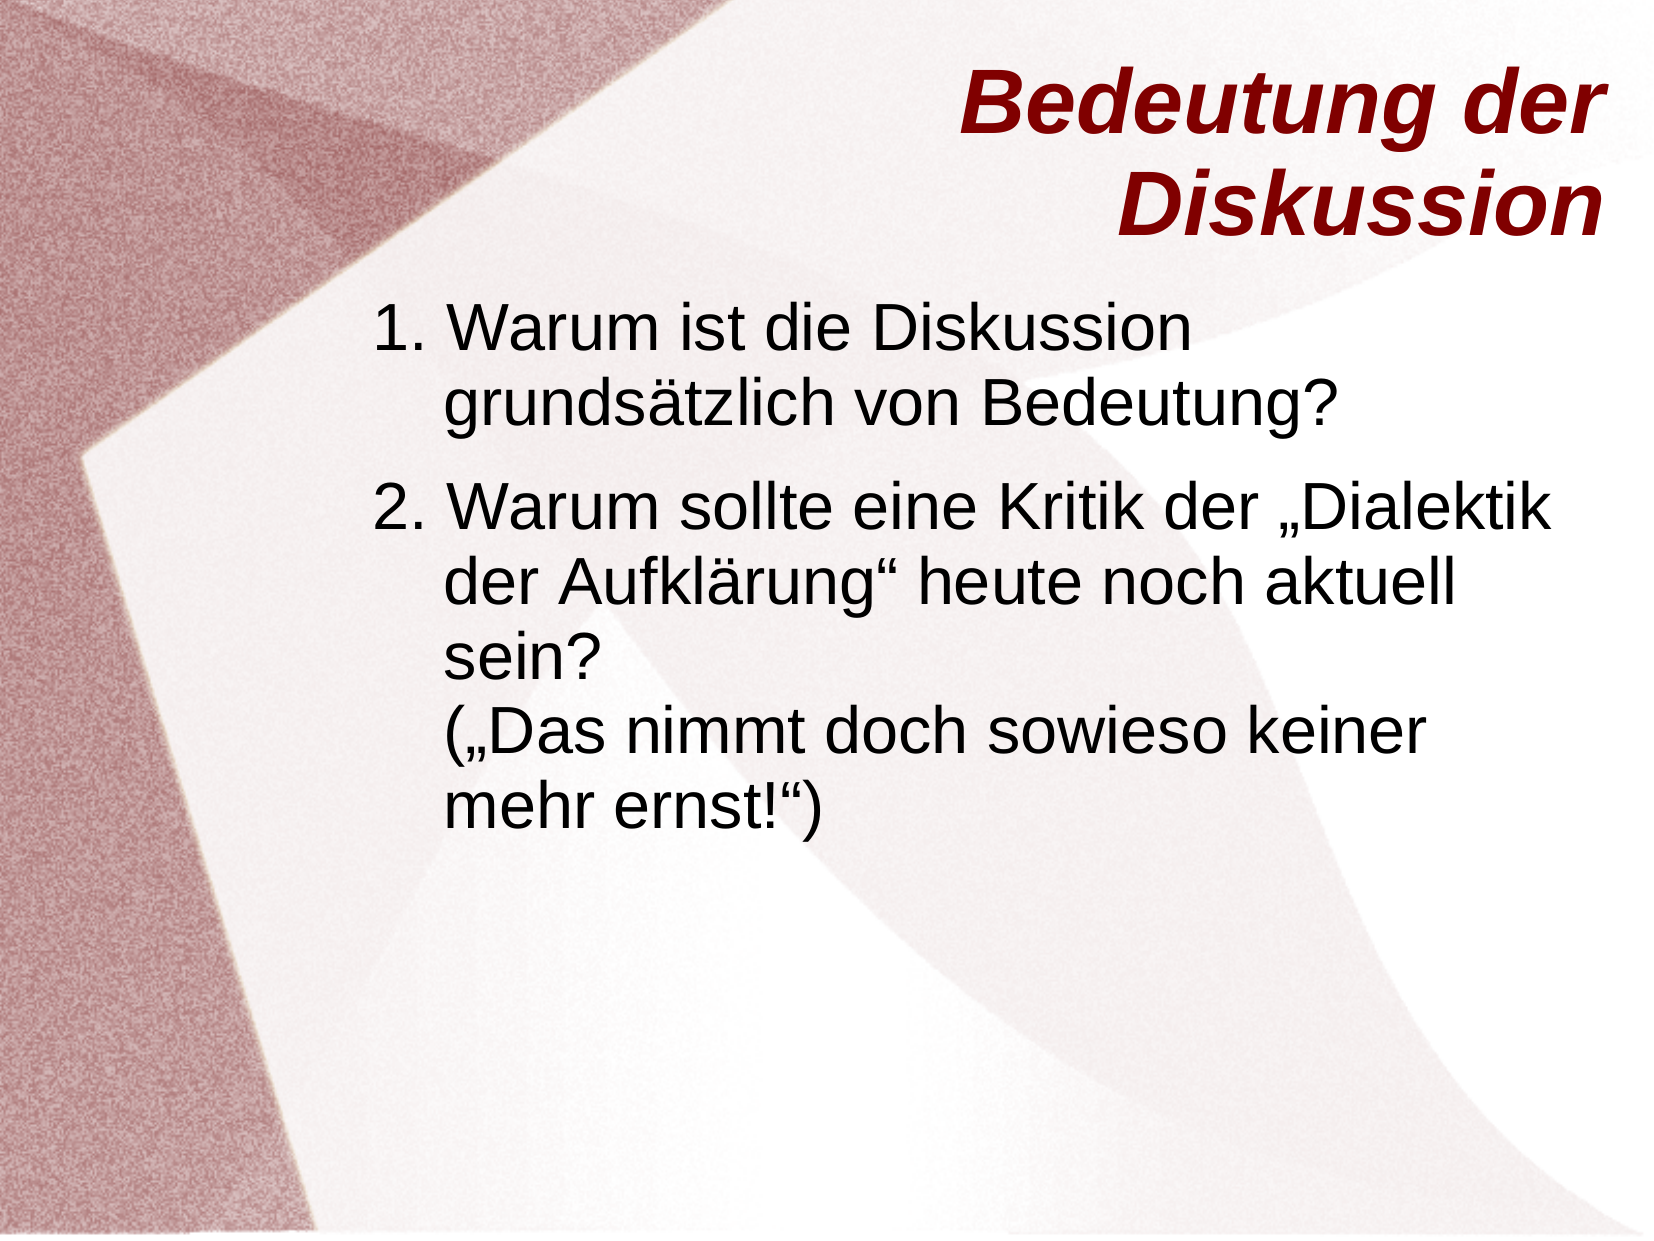

# Bedeutung der Diskussion
 Warum ist die Diskussion
 grundsätzlich von Bedeutung?
 Warum sollte eine Kritik der „Dialektik
 der Aufklärung“ heute noch aktuell
 sein?
 („Das nimmt doch sowieso keiner
 mehr ernst!“)